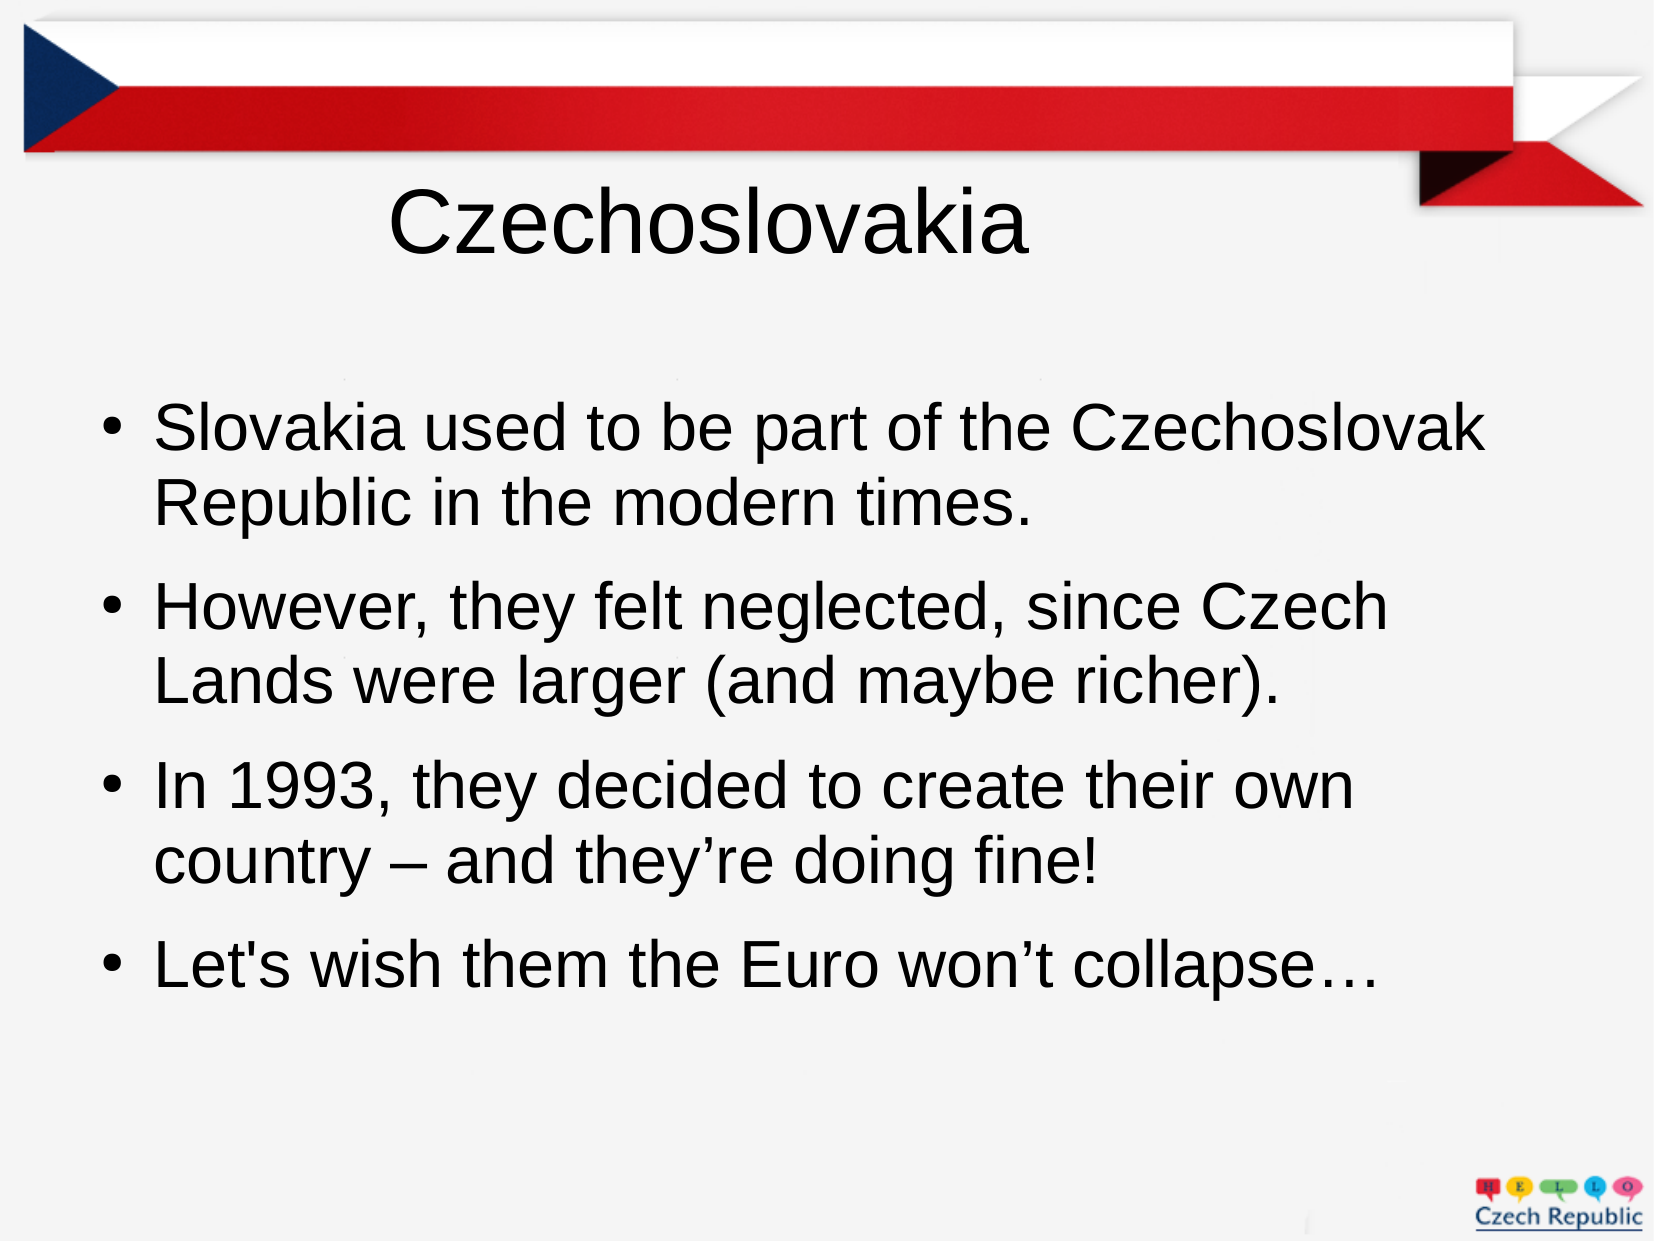

# Czechoslovakia
Slovakia used to be part of the Czechoslovak Republic in the modern times.
However, they felt neglected, since Czech Lands were larger (and maybe richer).
In 1993, they decided to create their own country – and they’re doing fine!
Let's wish them the Euro won’t collapse…